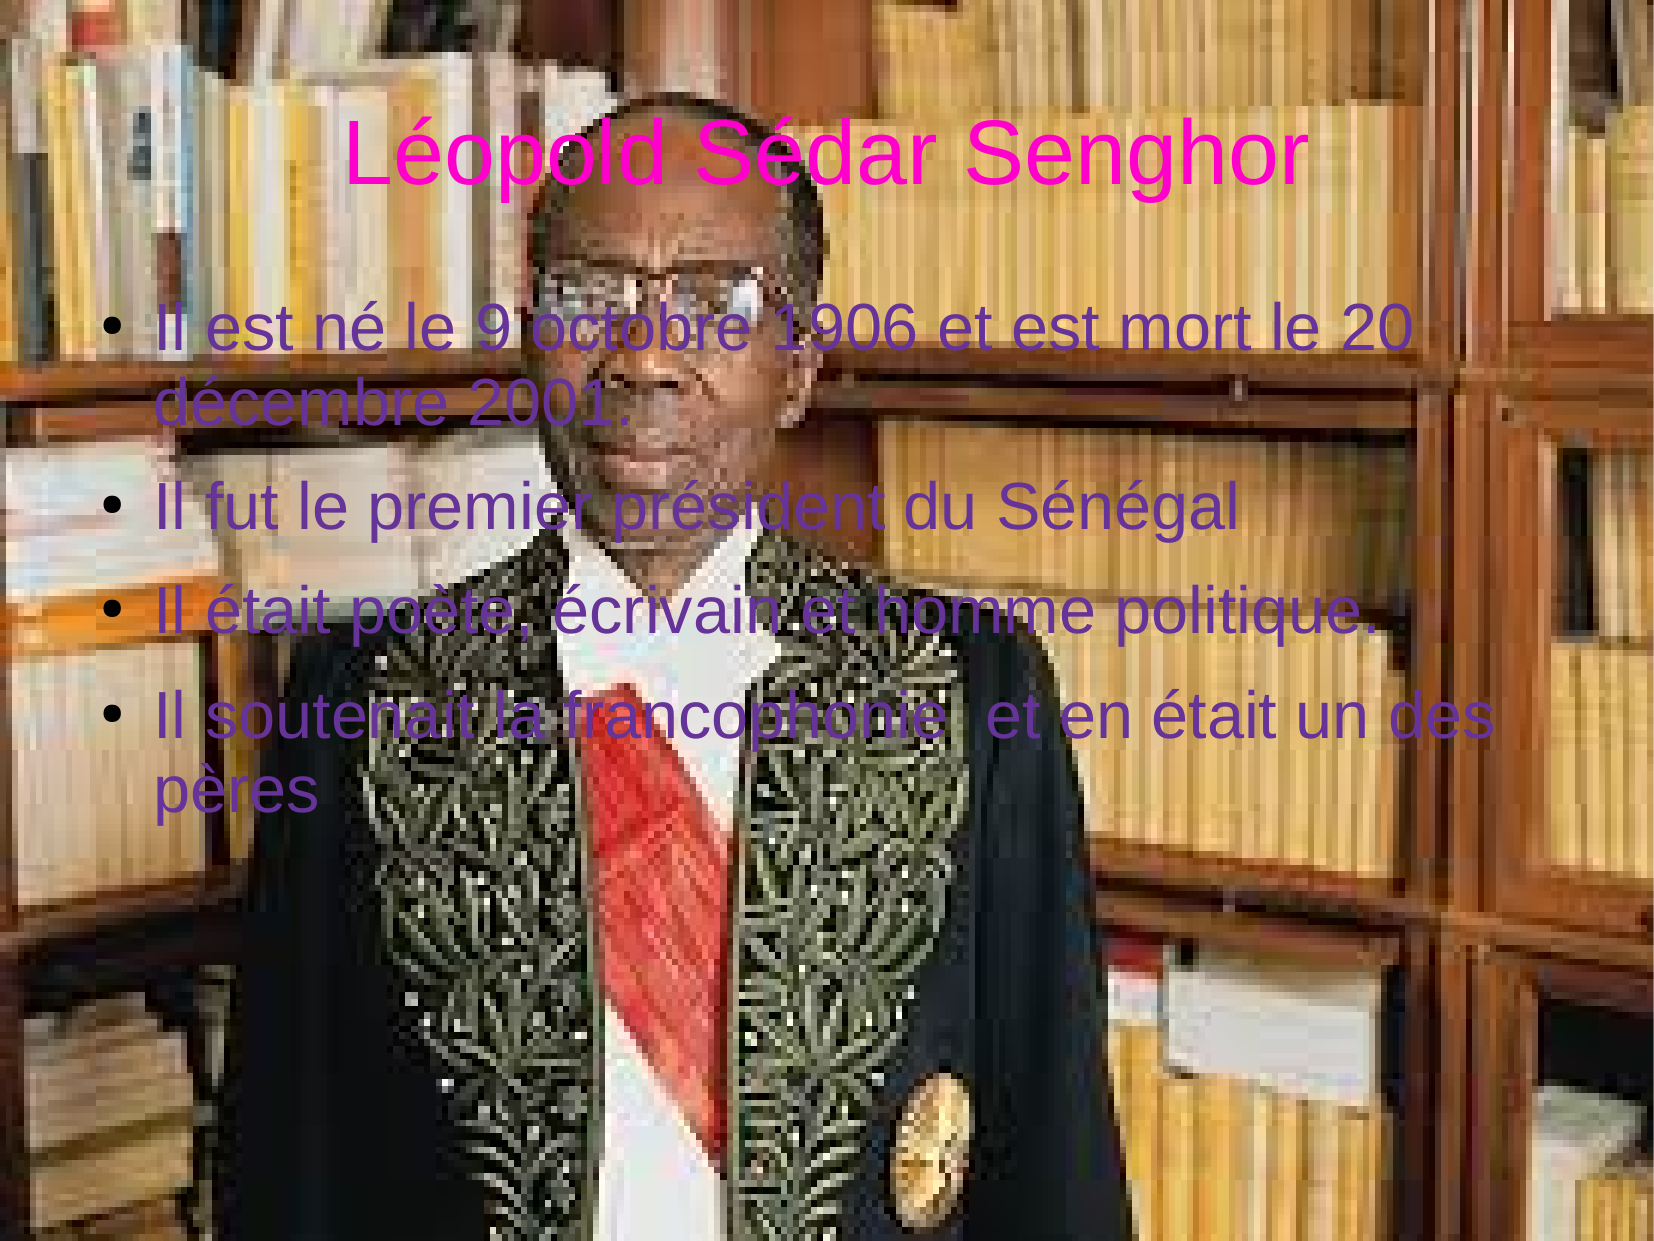

# Léopold Sédar Senghor
Il est né le 9 octobre 1906 et est mort le 20 décembre 2001.
Il fut le premier président du Sénégal
Il était poète, écrivain et homme politique.
Il soutenait la francophonie et en était un des pères